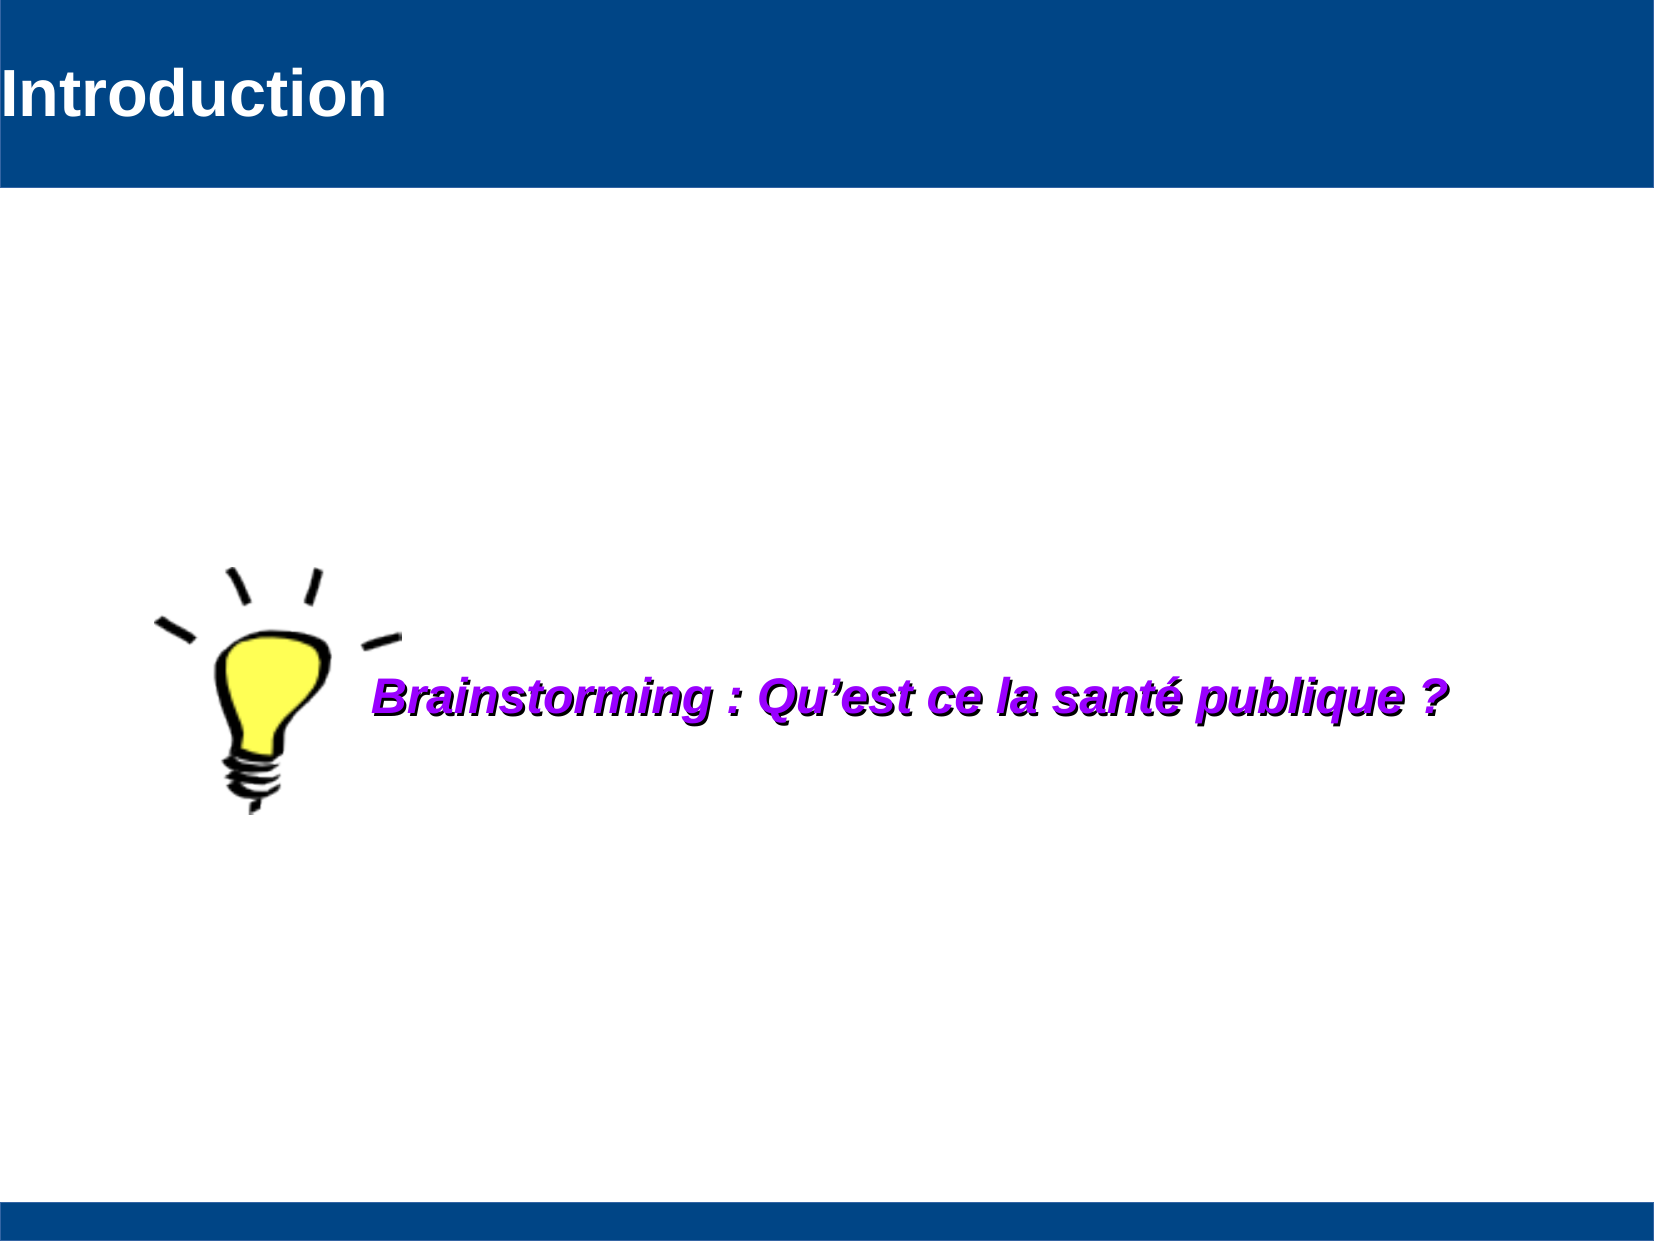

# Introduction
Brainstorming : Qu’est ce la santé publique ?